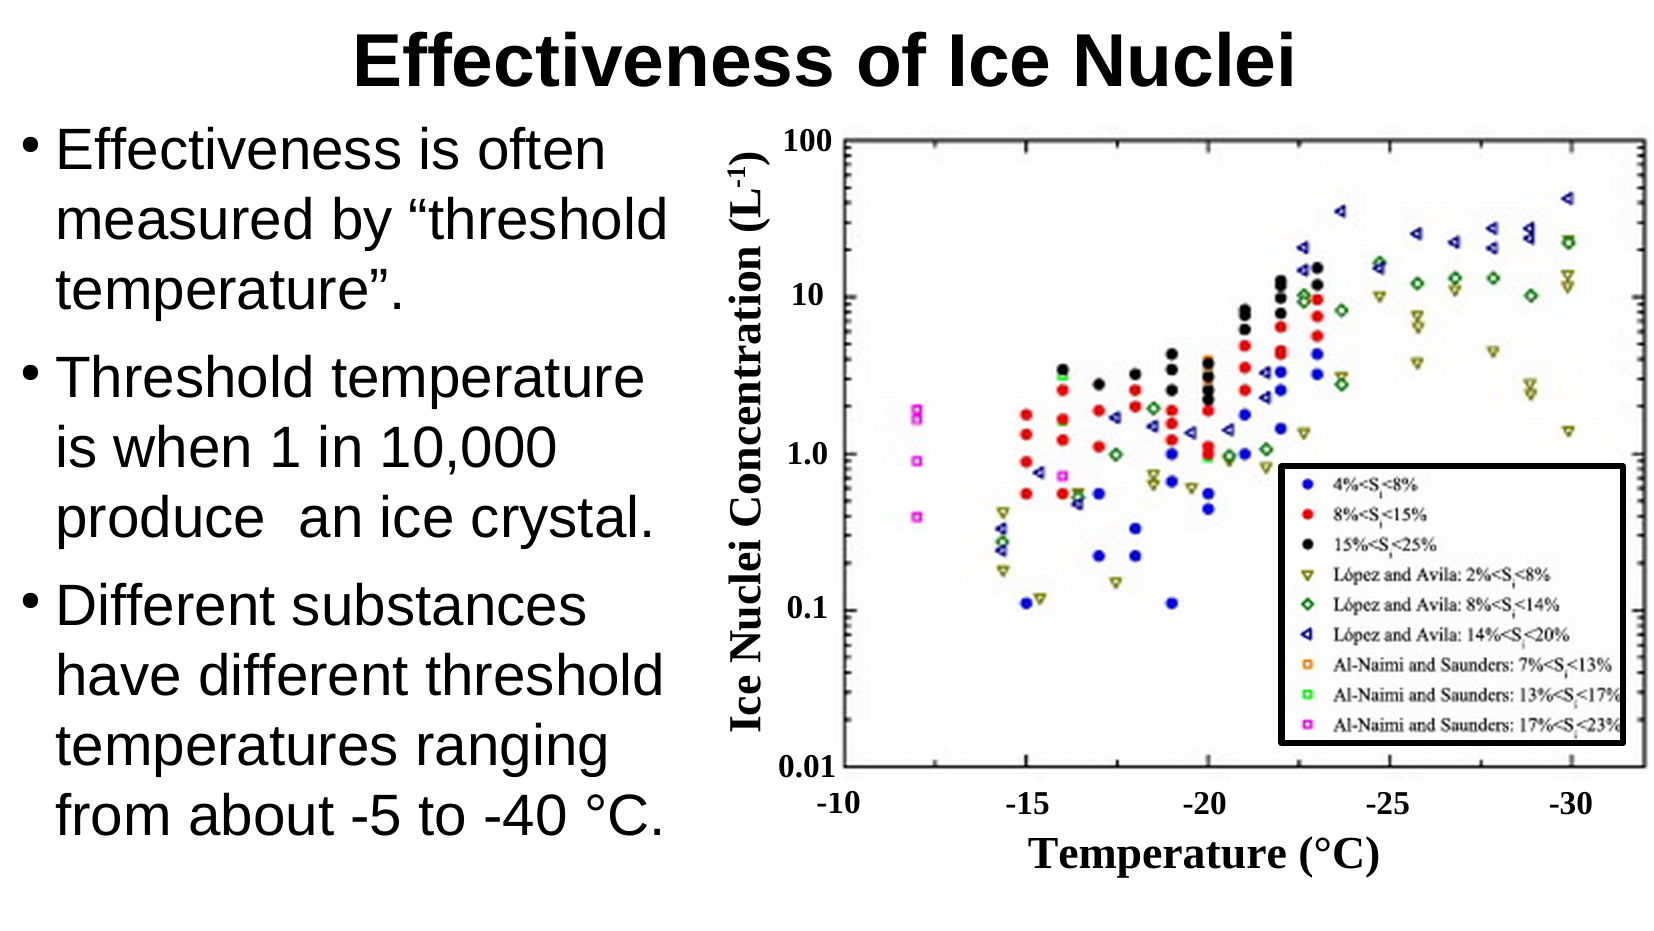

# Effectiveness of Ice Nuclei
Effectiveness is often measured by “threshold temperature”.
Threshold temperature is when 1 in 10,000 produce an ice crystal.
Different substances have different threshold temperatures ranging from about -5 to -40 °C.
100
10
Ice Nuclei Concentration (L-1)
1.0
0.1
0.01
-10
-10
-10
-15
-20
-25
-30
Temperature (°C)